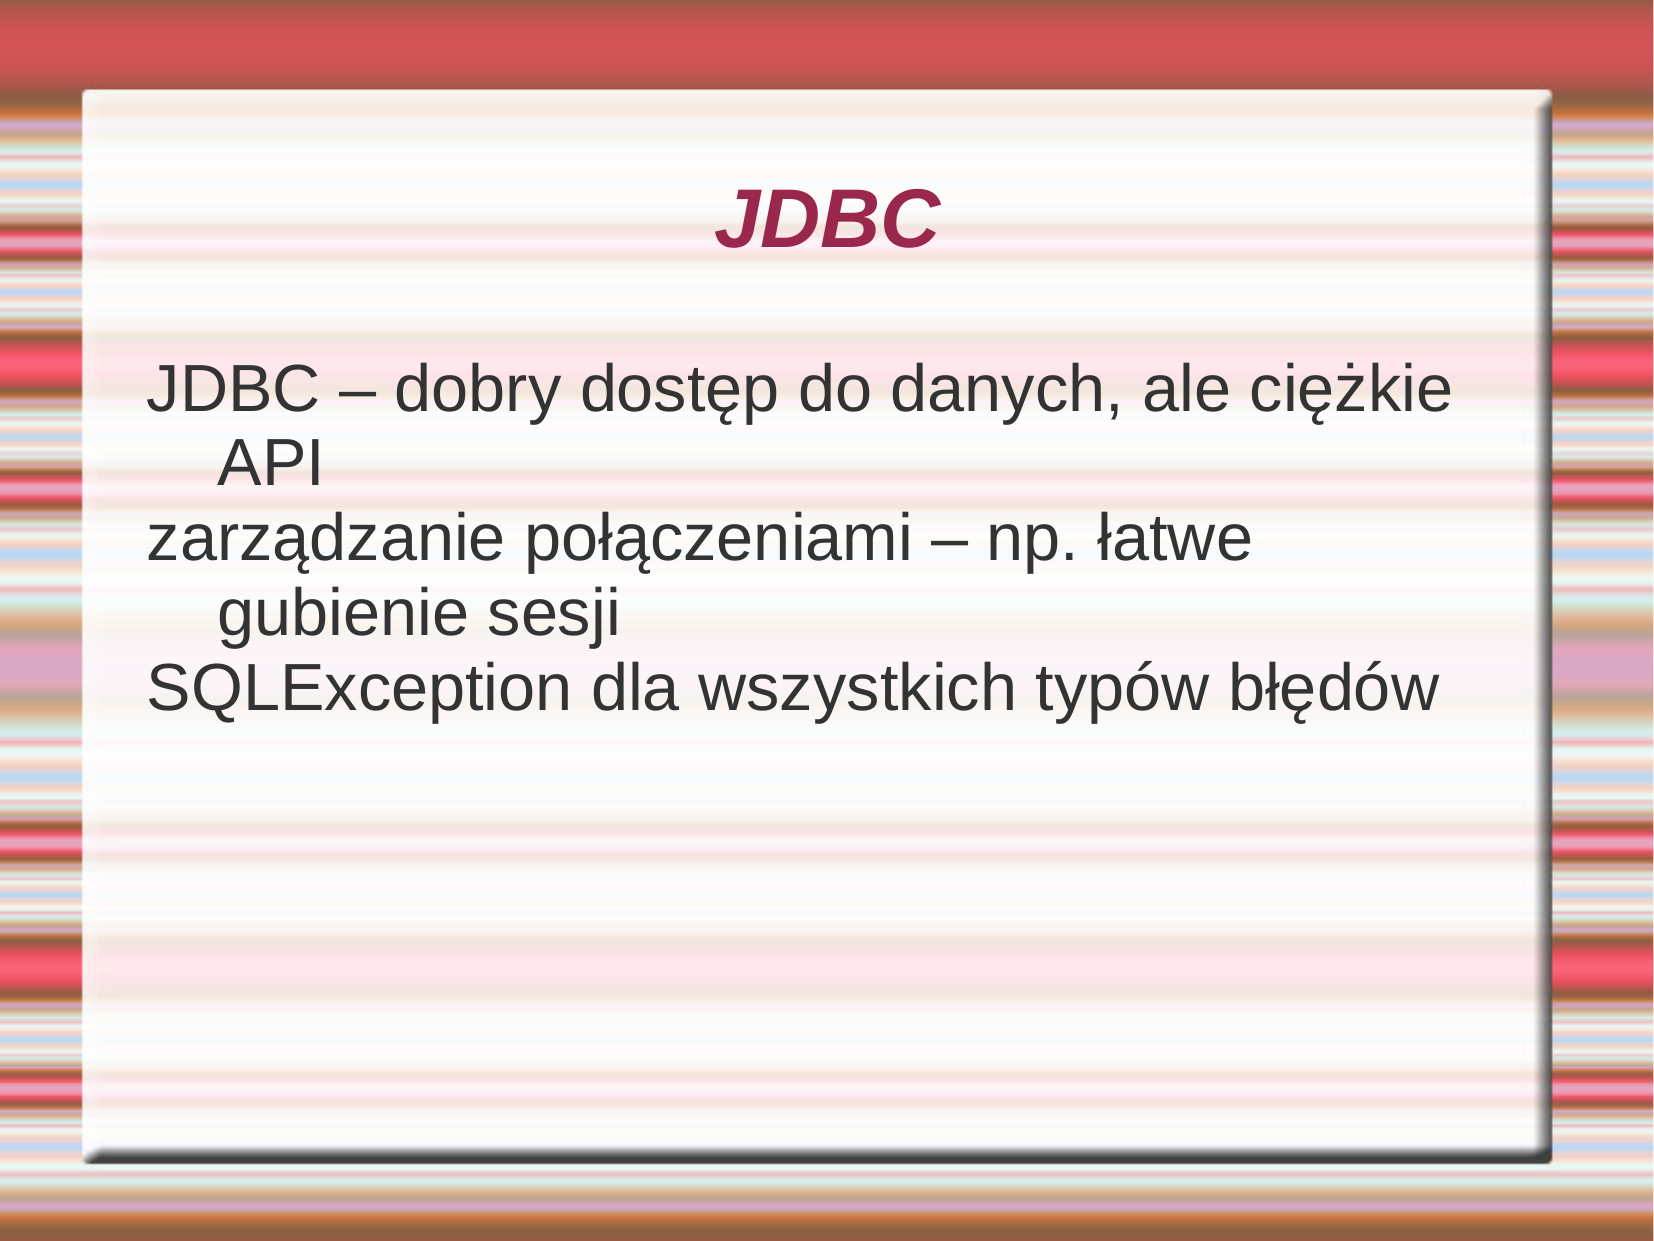

# JDBC
JDBC – dobry dostęp do danych, ale ciężkie API
zarządzanie połączeniami – np. łatwe gubienie sesji
SQLException dla wszystkich typów błędów